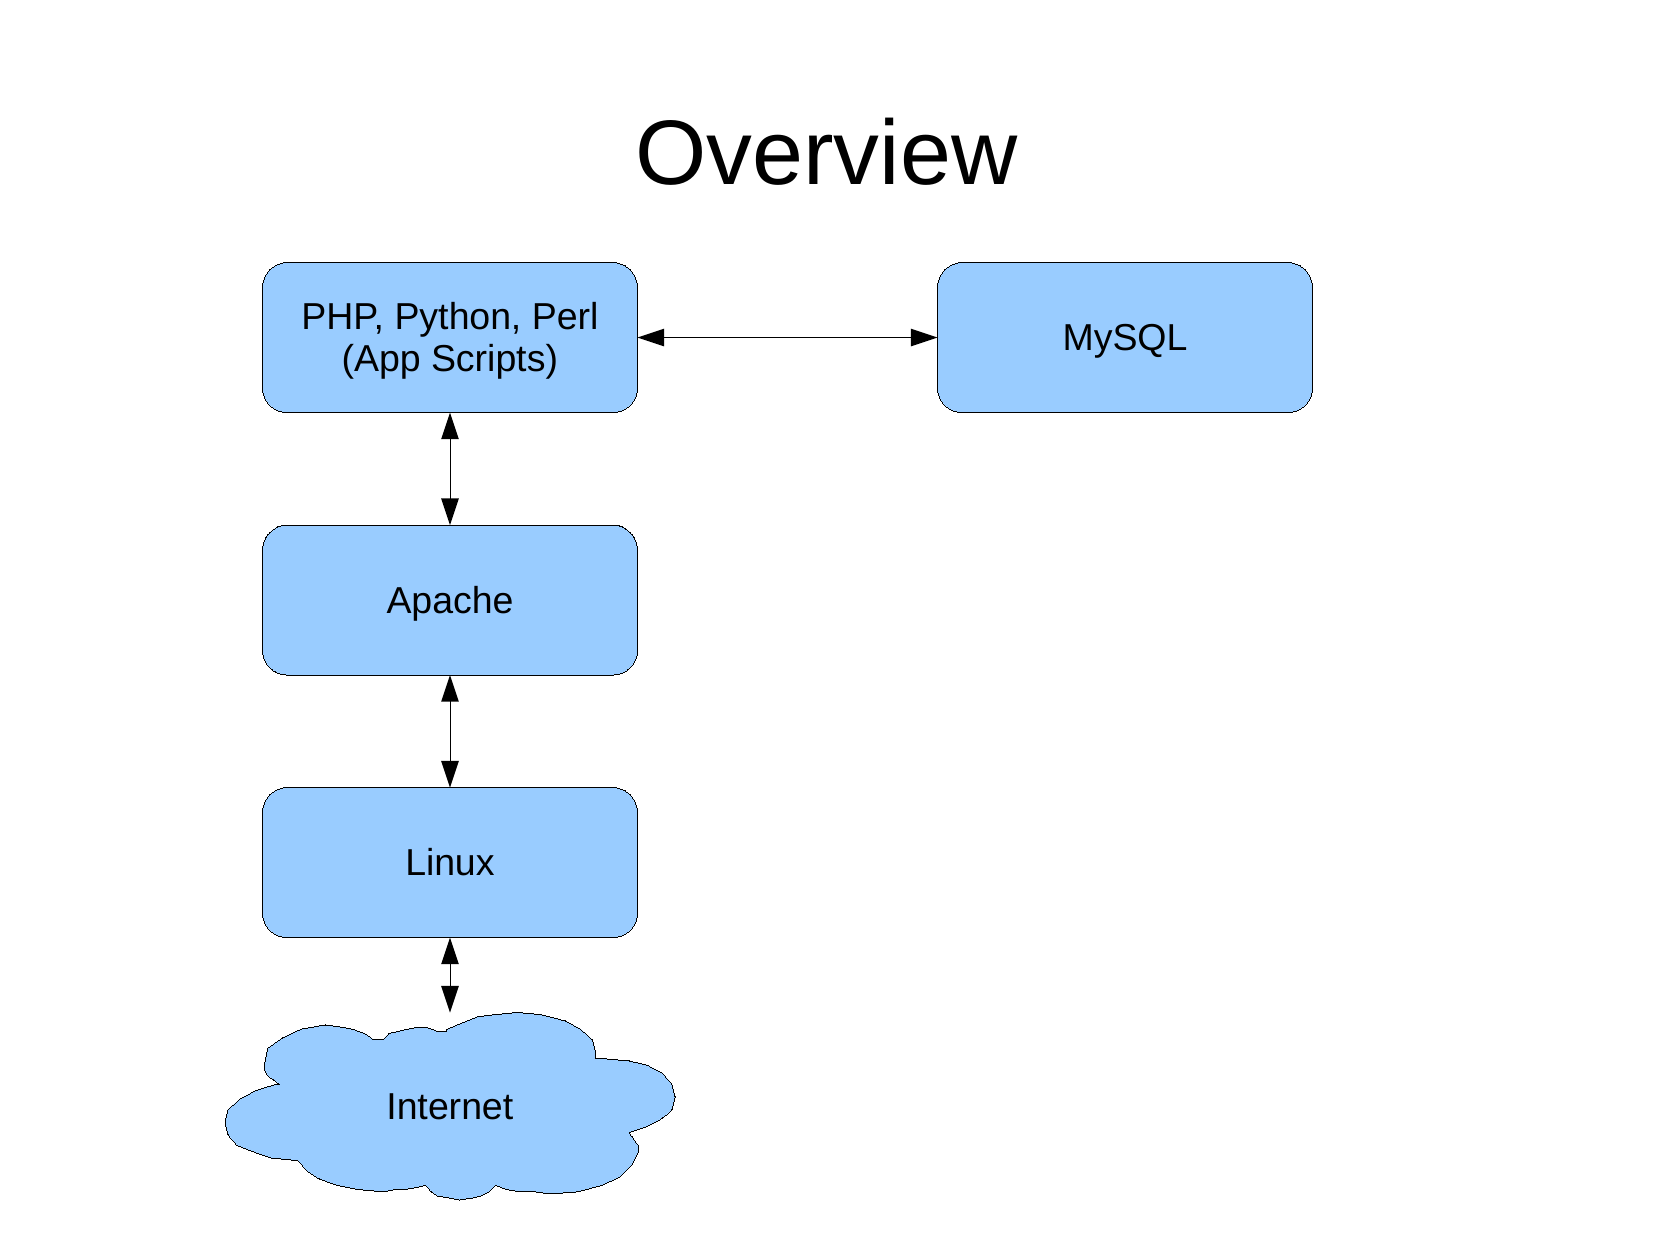

# Overview
PHP, Python, Perl
(App Scripts)
MySQL
Apache
Linux
Internet